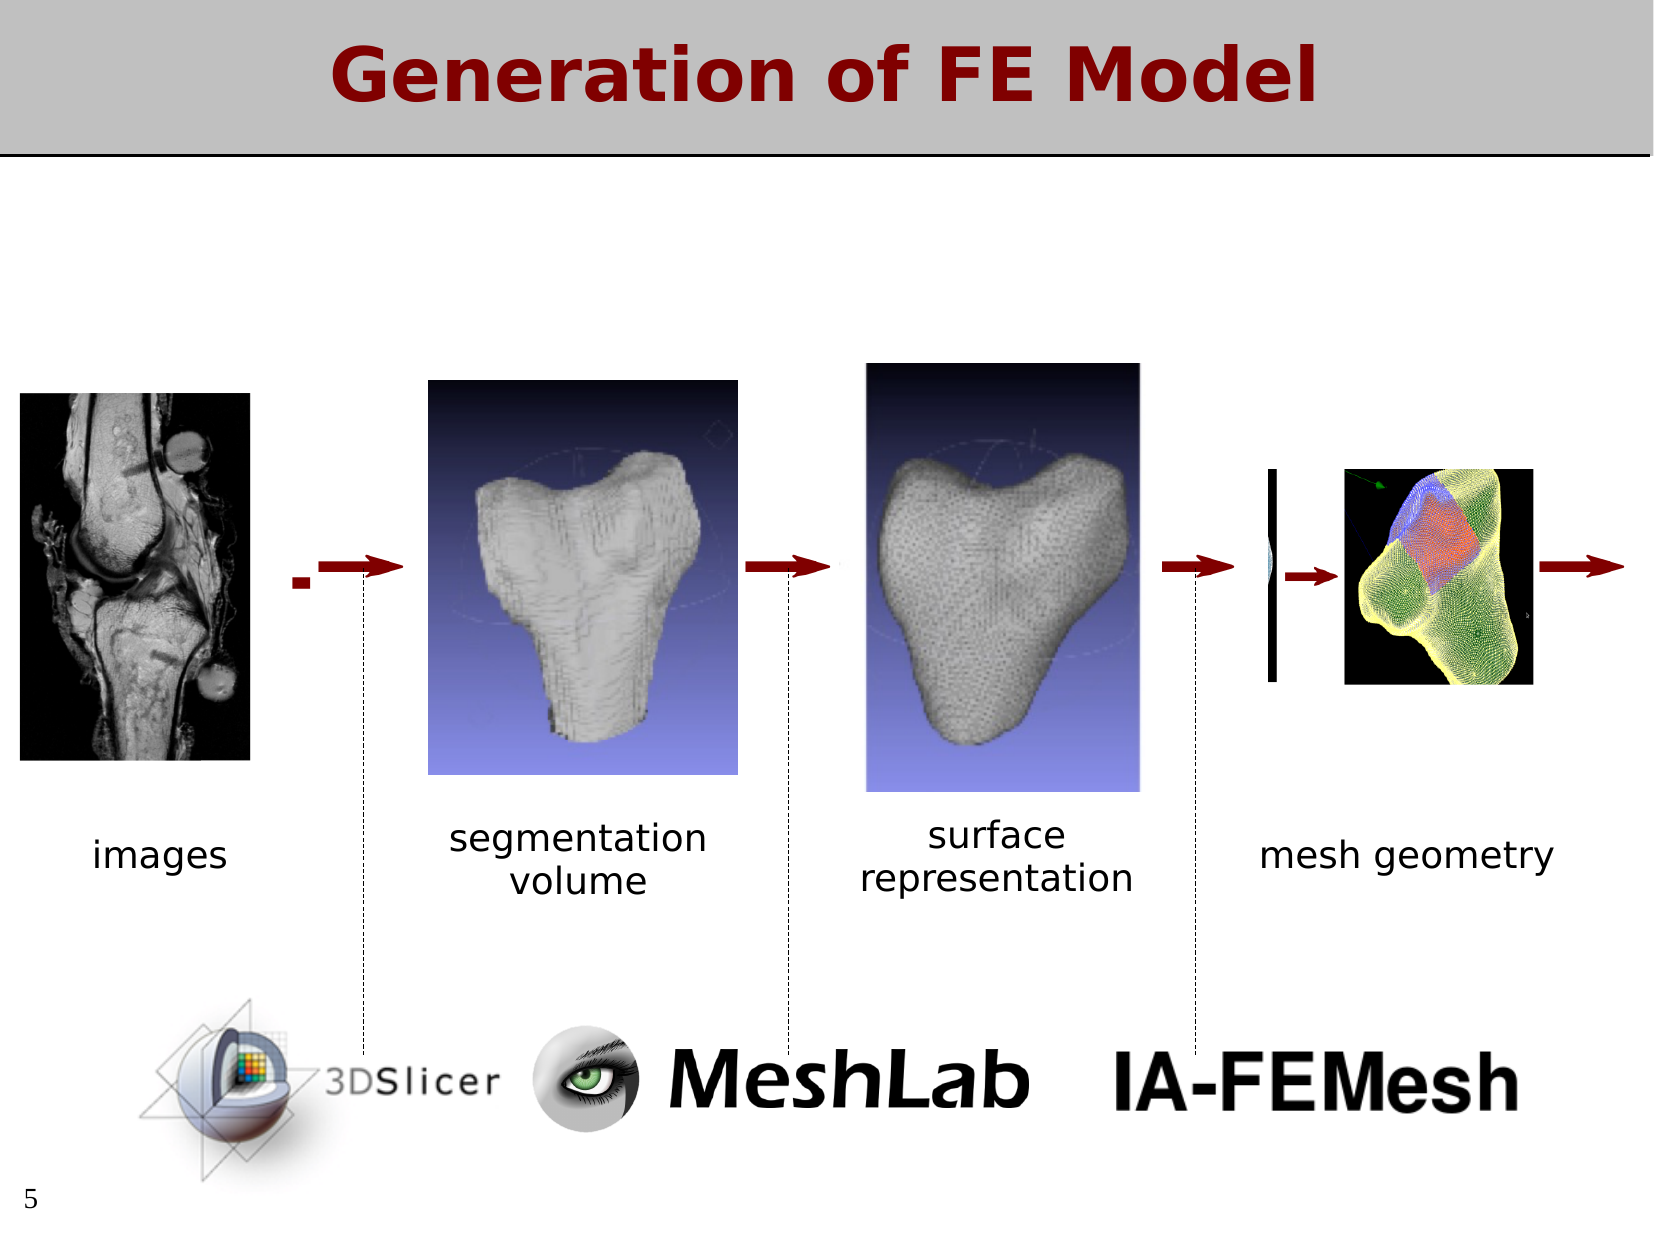

Generation of FE Model
#
surface
representation
segmentation
volume
images
mesh geometry